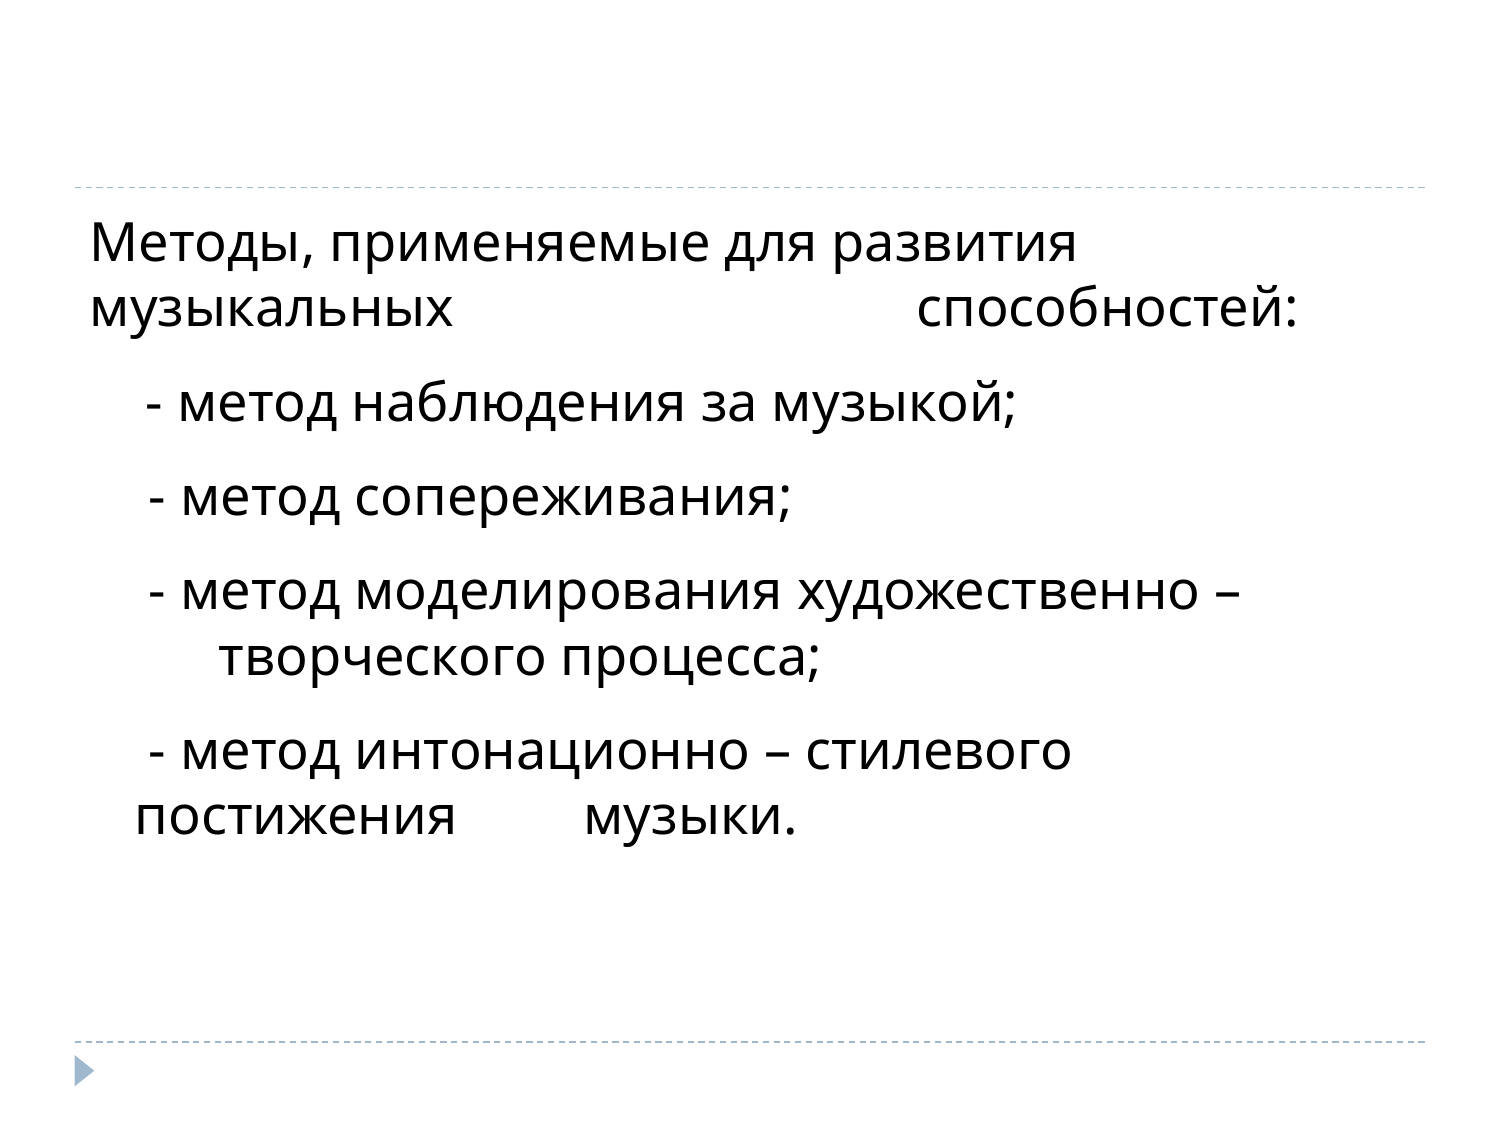

#
Методы, применяемые для развития музыкальных способностей:
 - метод наблюдения за музыкой;
 - метод сопереживания;
 - метод моделирования художественно – творческого процесса;
 - метод интонационно – стилевого постижения музыки.